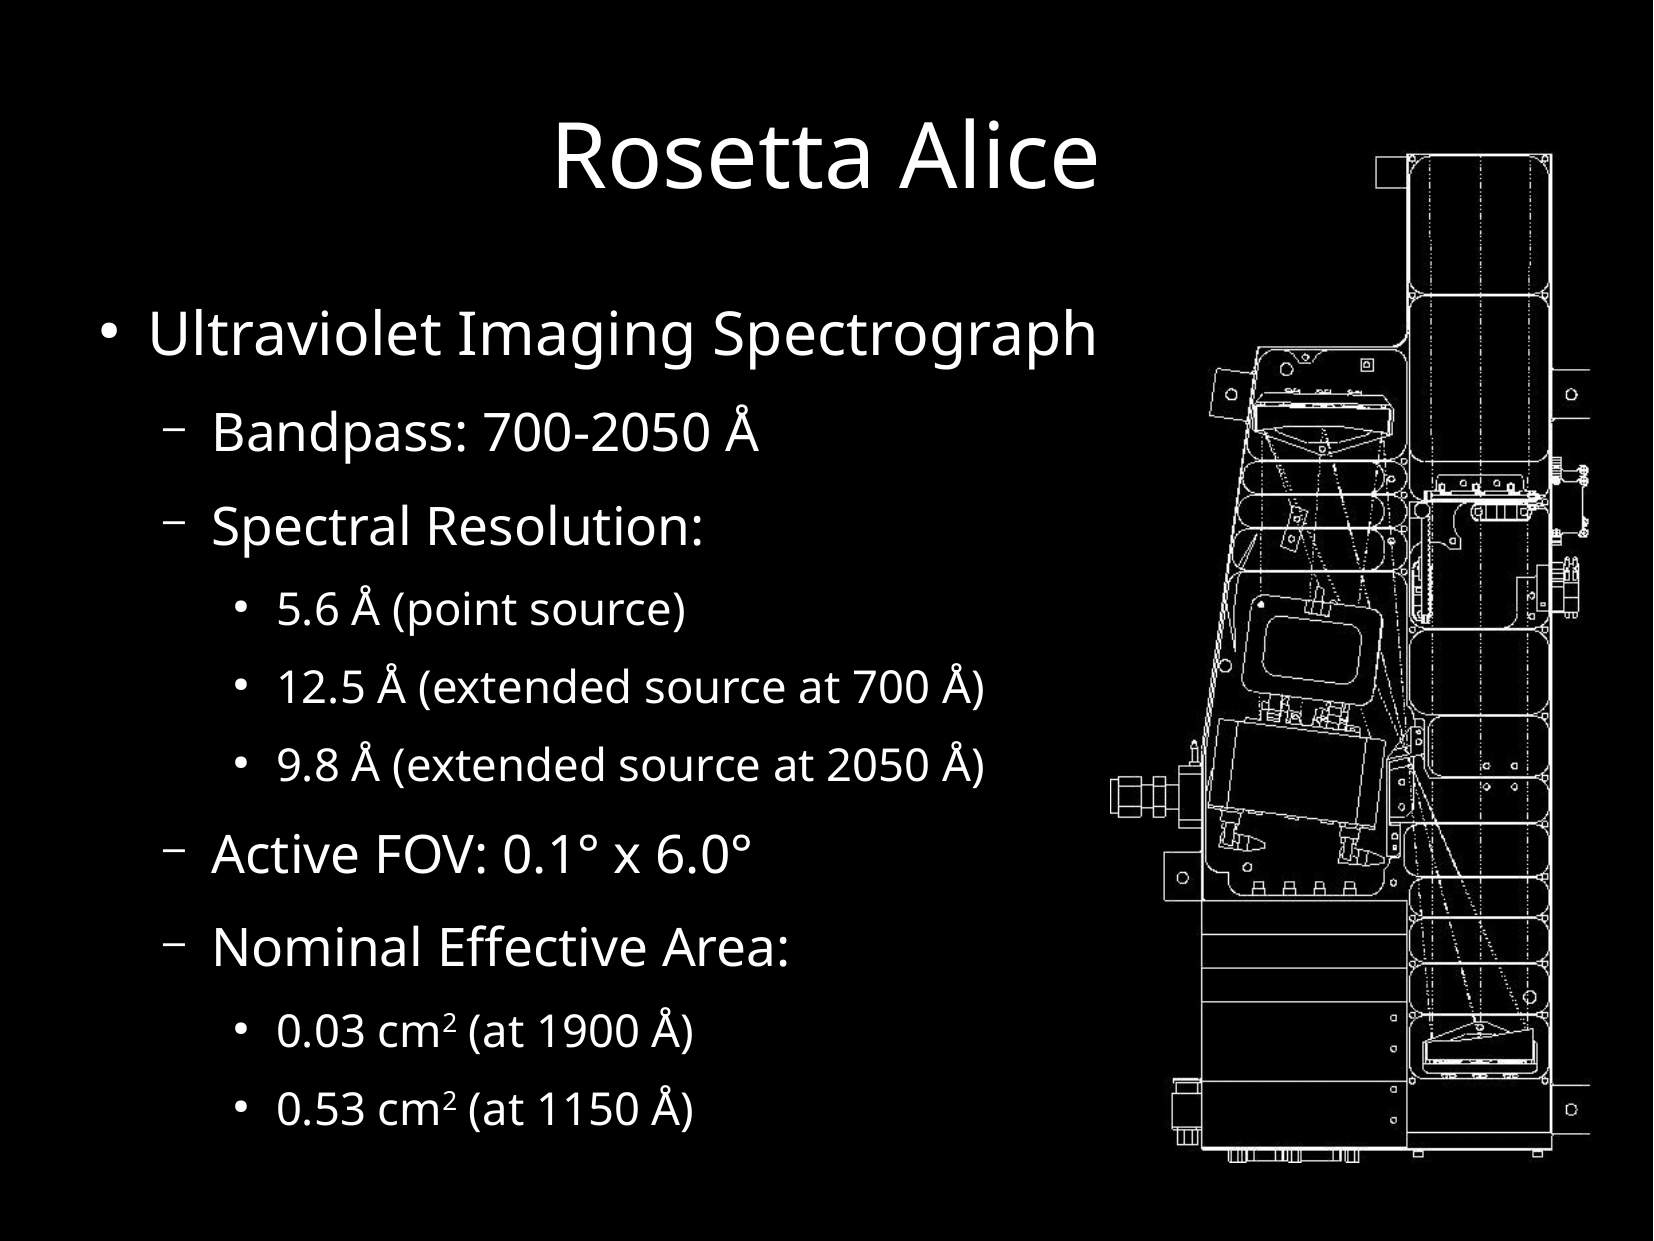

# Rosetta Alice
Ultraviolet Imaging Spectrograph
Bandpass: 700-2050 Å
Spectral Resolution:
5.6 Å (point source)
12.5 Å (extended source at 700 Å)
9.8 Å (extended source at 2050 Å)
Active FOV: 0.1° x 6.0°
Nominal Effective Area:
0.03 cm2 (at 1900 Å)
0.53 cm2 (at 1150 Å)